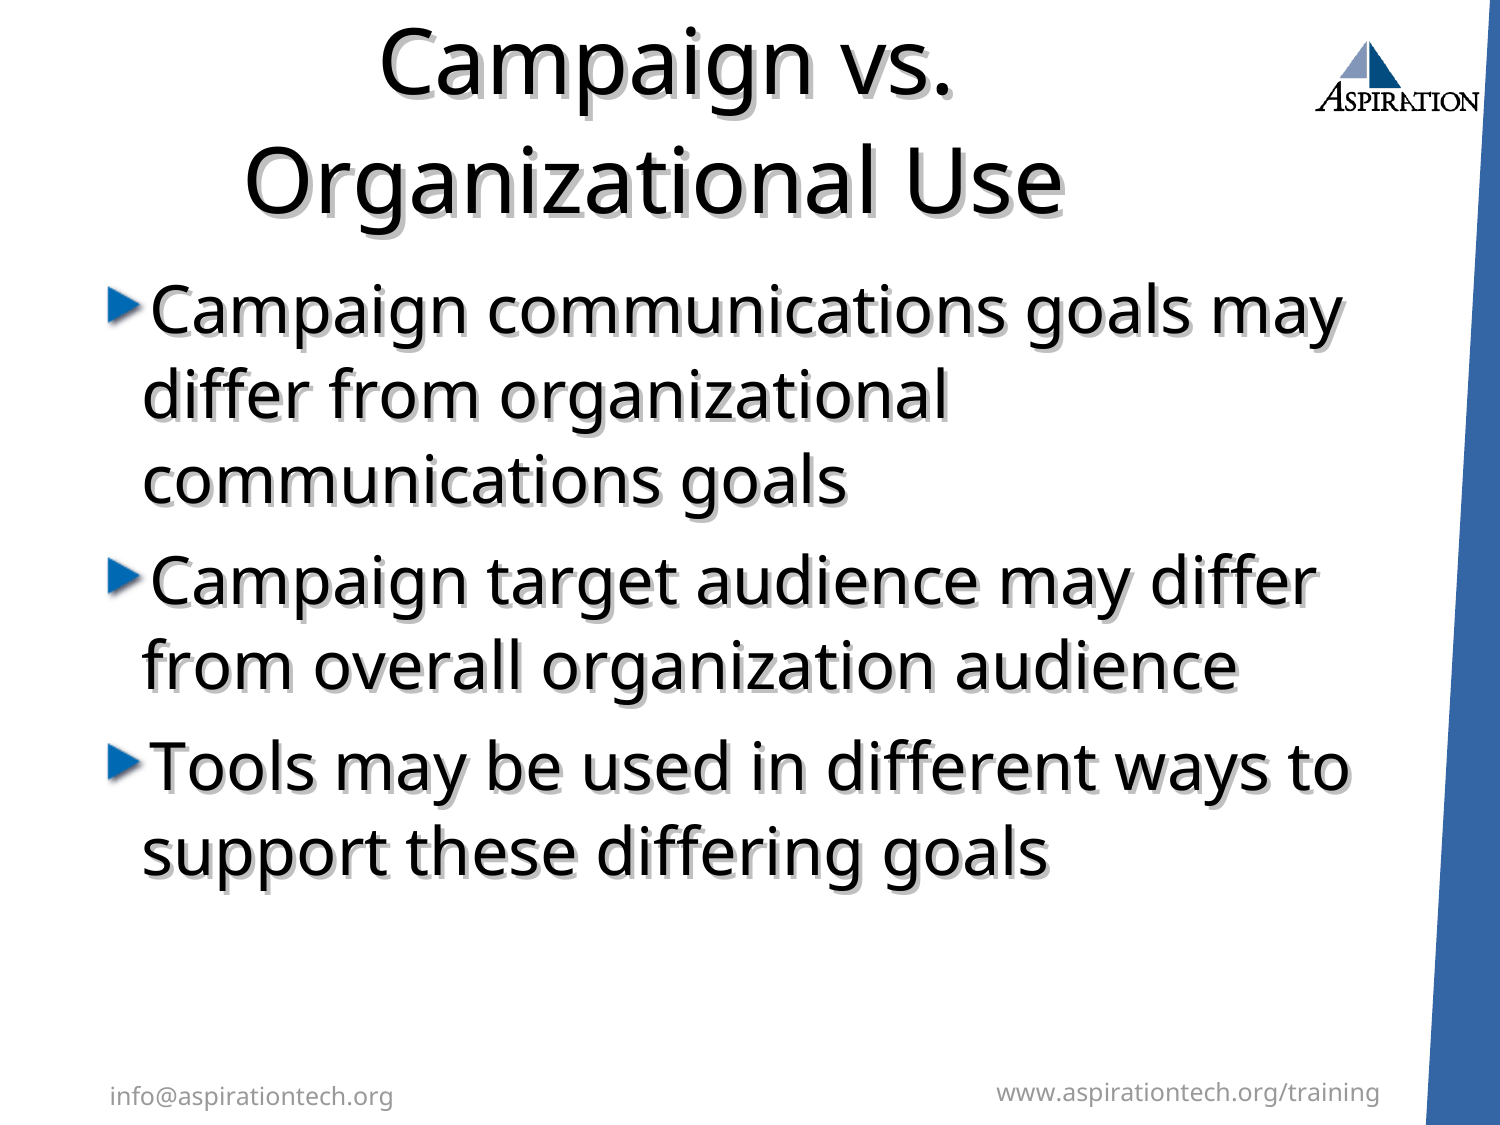

# Campaign vs. Organizational Use
Campaign communications goals may differ from organizational communications goals
Campaign target audience may differ from overall organization audience
Tools may be used in different ways to support these differing goals